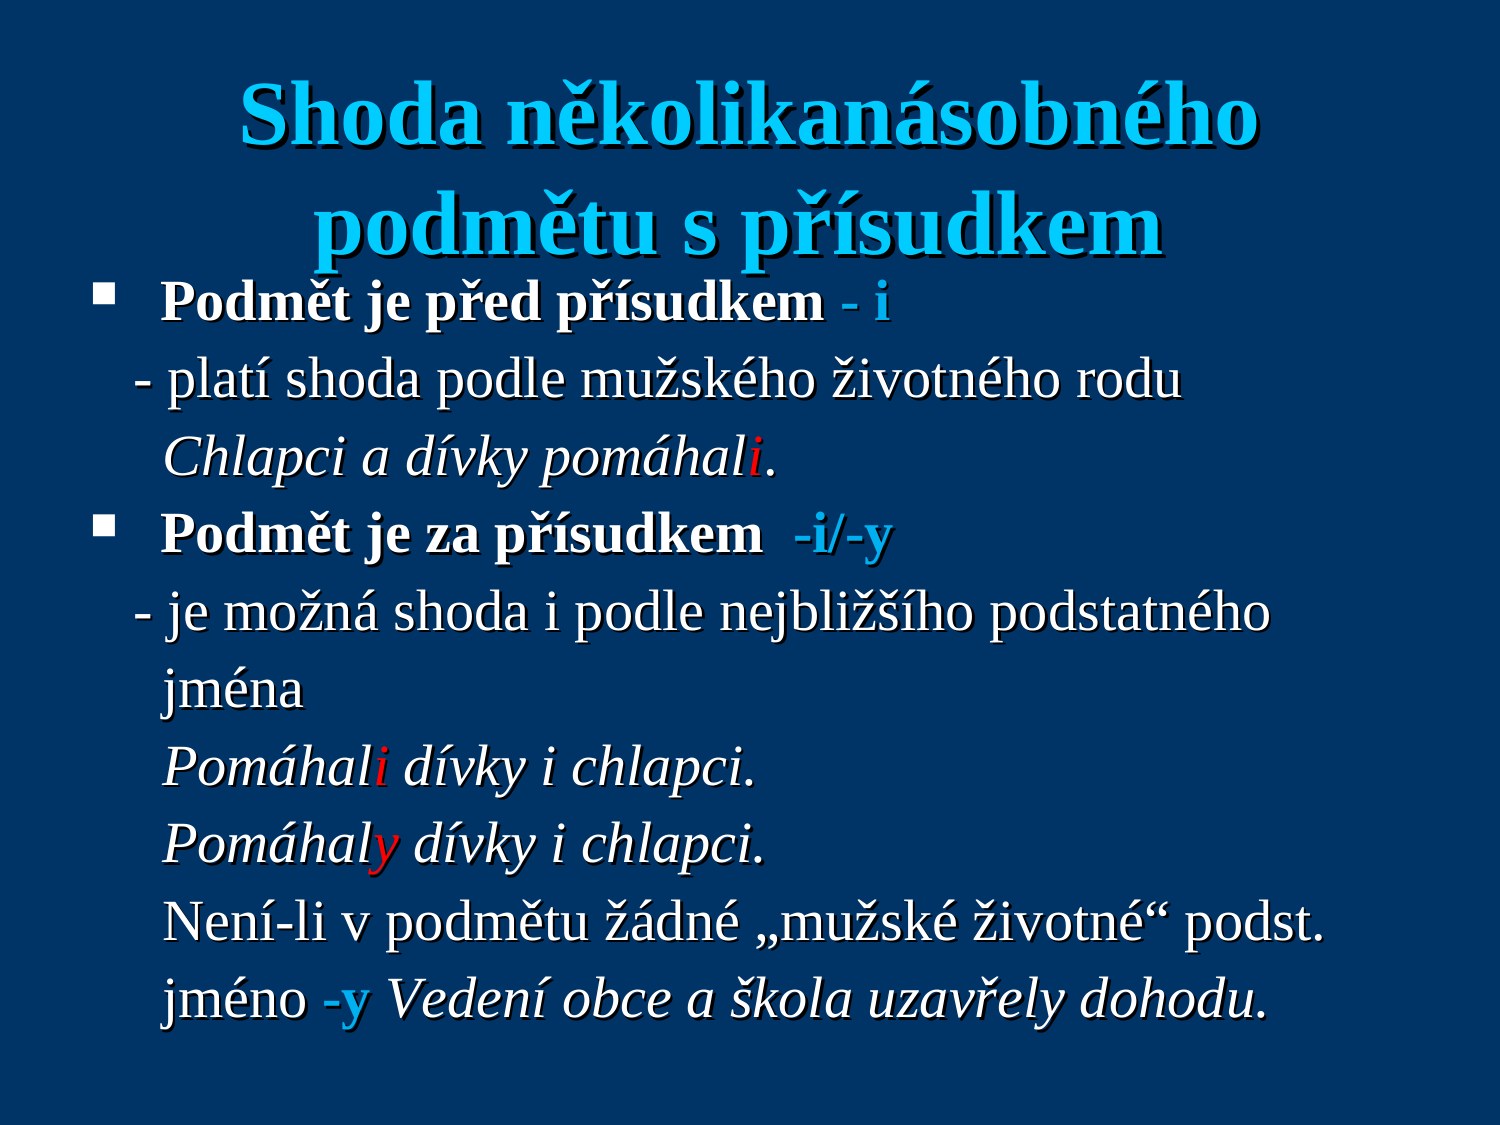

Shoda několikanásobného podmětu s přísudkem
 Podmět je před přísudkem - i
 - platí shoda podle mužského životného rodu
 Chlapci a dívky pomáhali.
 Podmět je za přísudkem -i/-y
 - je možná shoda i podle nejbližšího podstatného
 jména
 Pomáhali dívky i chlapci.
 Pomáhaly dívky i chlapci.
 Není-li v podmětu žádné „mužské životné“ podst.
 jméno -y Vedení obce a škola uzavřely dohodu.